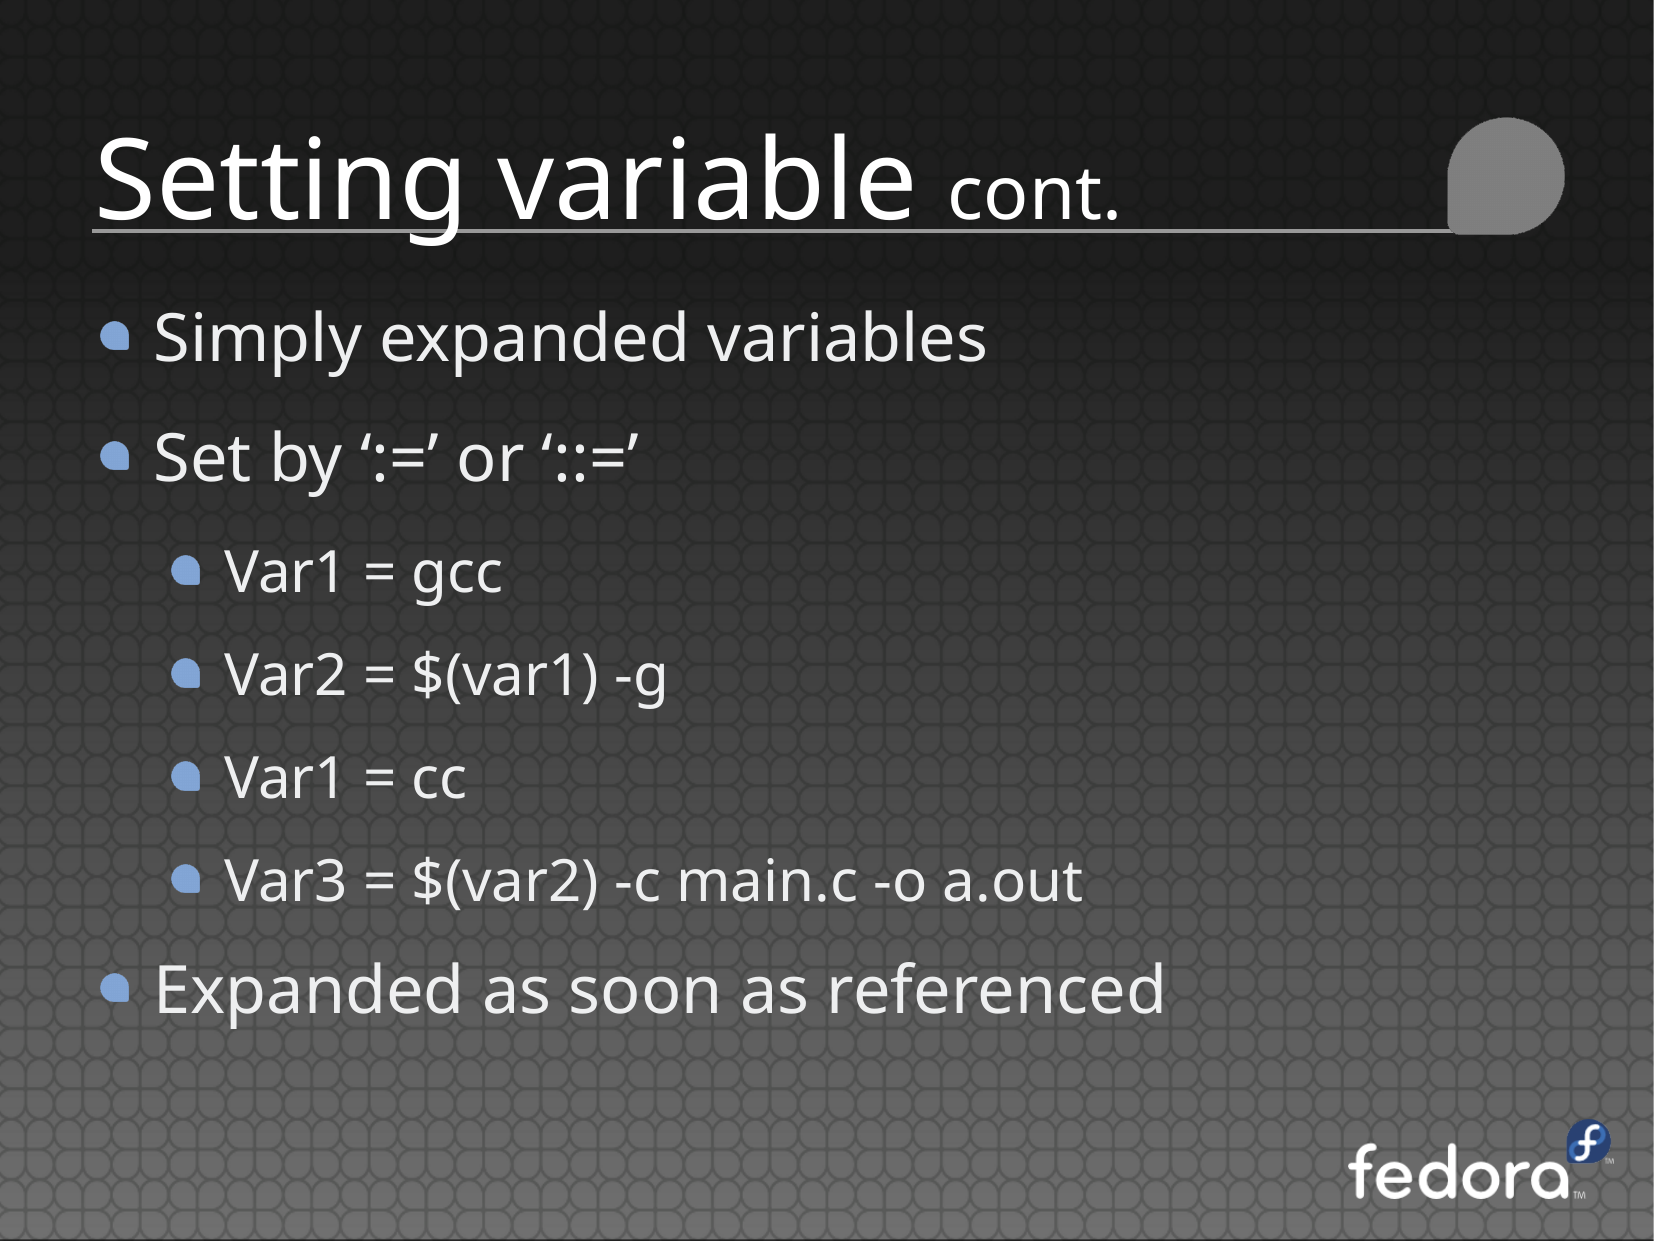

Setting variable cont.
# Simply expanded variables
Set by ‘:=’ or ‘::=’
Var1 = gcc
Var2 = $(var1) -g
Var1 = cc
Var3 = $(var2) -c main.c -o a.out
Expanded as soon as referenced